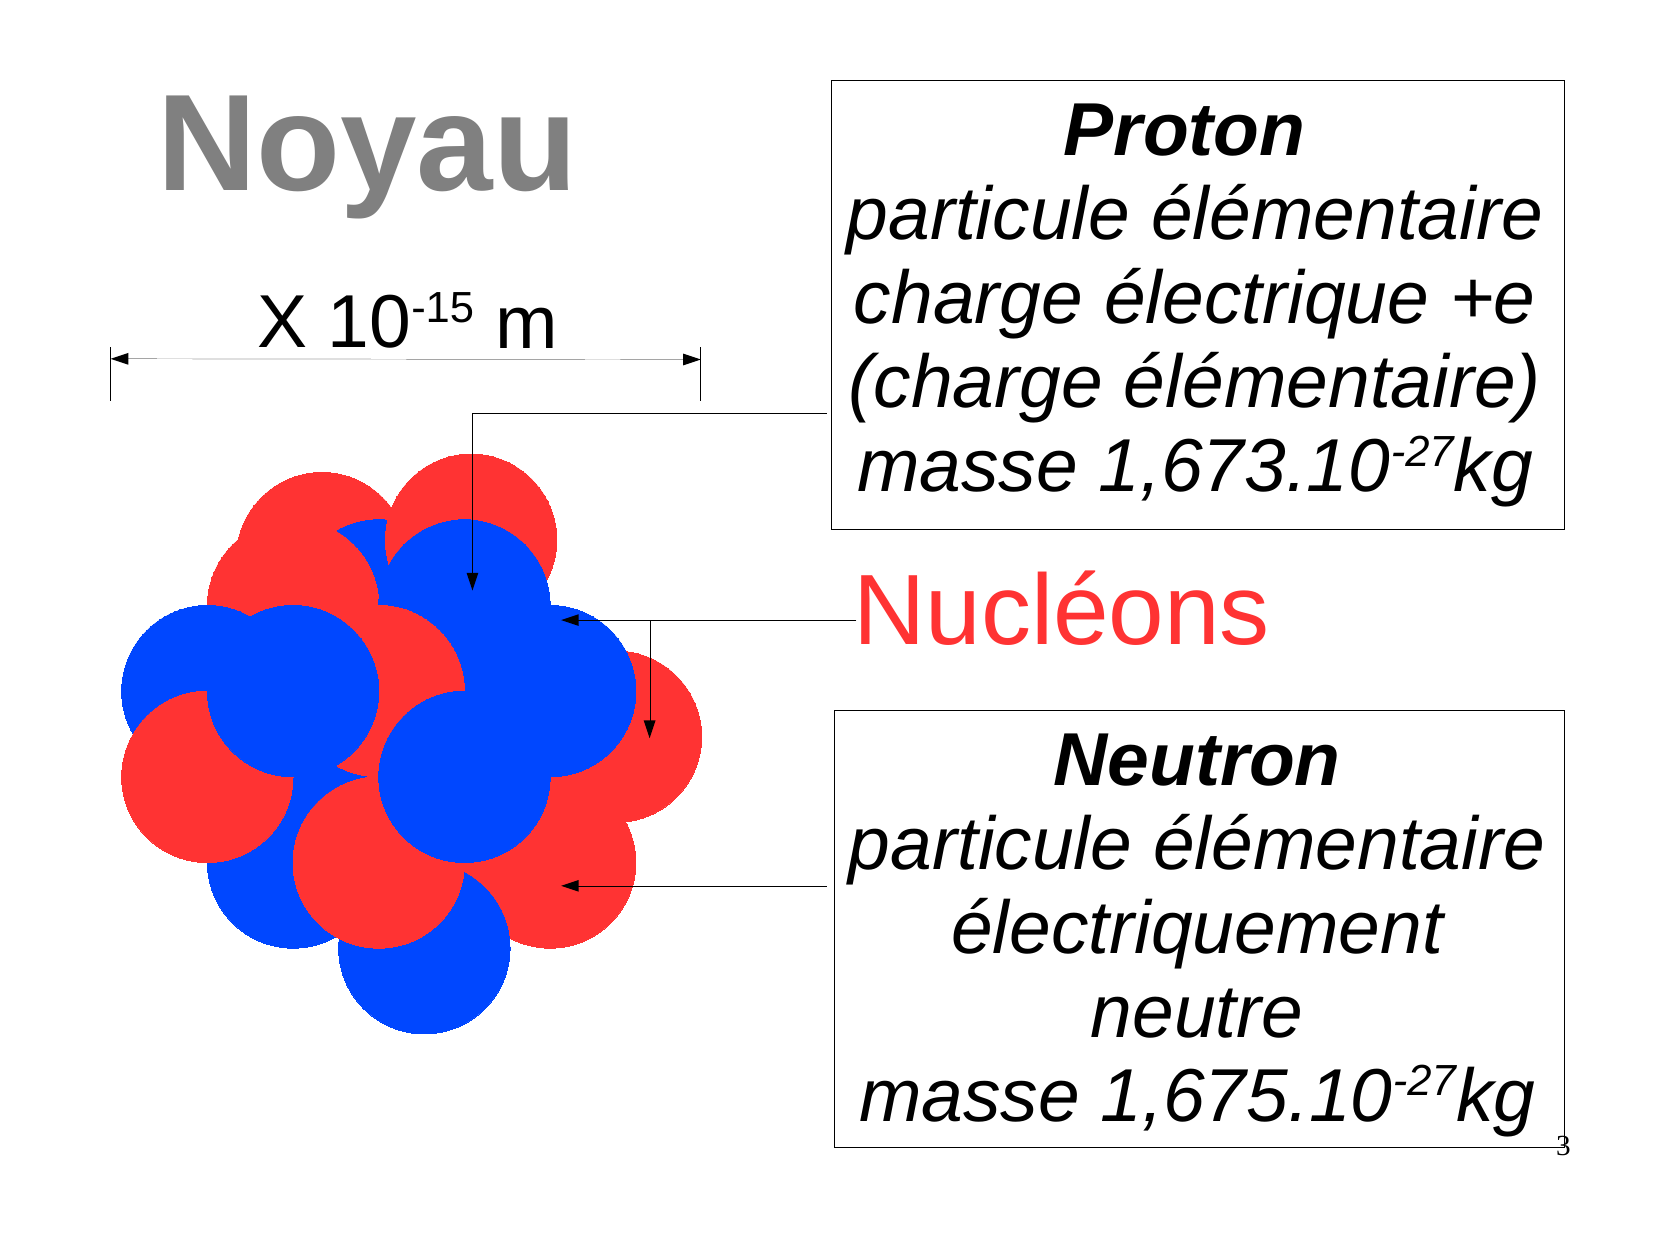

Noyau
Proton
particule élémentaire
charge électrique +e
(charge élémentaire)
masse 1,673.10-27kg
Nucléons
Neutron
particule élémentaire
électriquement neutre
masse 1,675.10-27kg
3